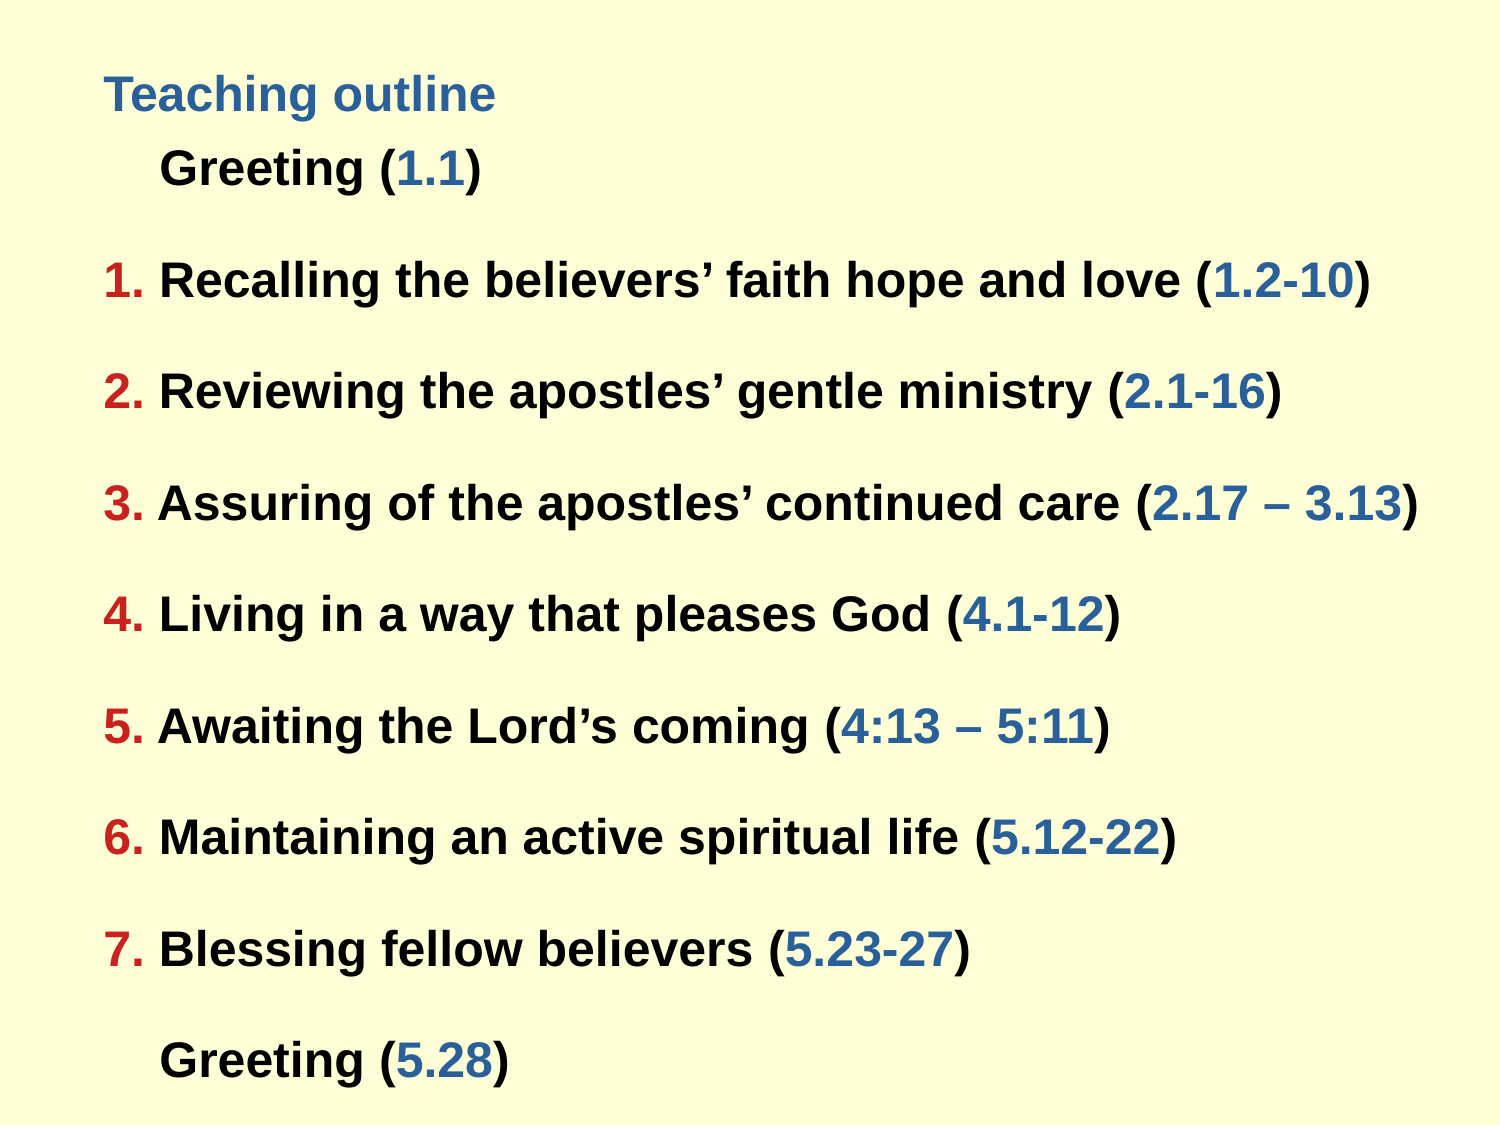

Teaching outline
 Greeting (1.1)
1. Recalling the believers’ faith hope and love (1.2-10)
2. Reviewing the apostles’ gentle ministry (2.1-16)
3. Assuring of the apostles’ continued care (2.17 – 3.13)
4. Living in a way that pleases God (4.1-12)
5. Awaiting the Lord’s coming (4:13 – 5:11)
6. Maintaining an active spiritual life (5.12-22)
7. Blessing fellow believers (5.23-27)
 Greeting (5.28)